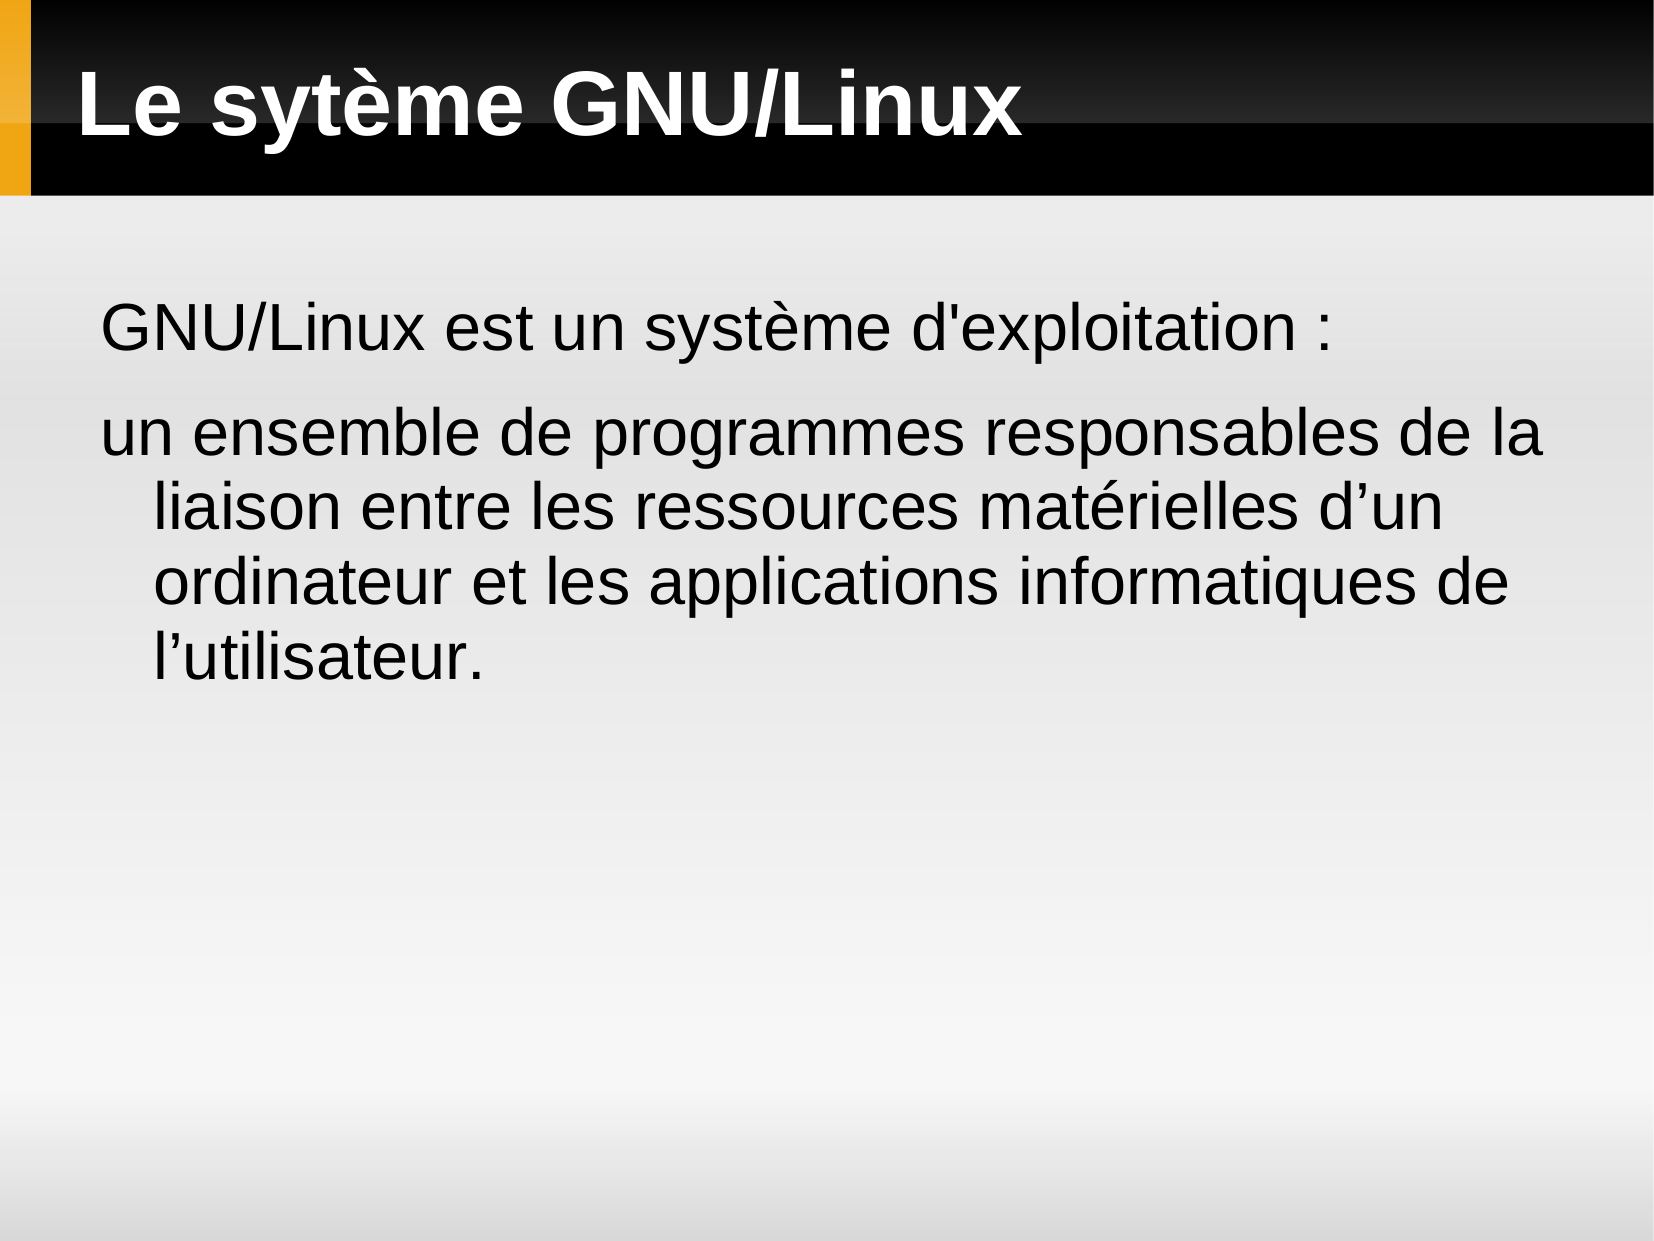

# Le sytème GNU/Linux
GNU/Linux est un système d'exploitation :
un ensemble de programmes responsables de la liaison entre les ressources matérielles d’un ordinateur et les applications informatiques de l’utilisateur.